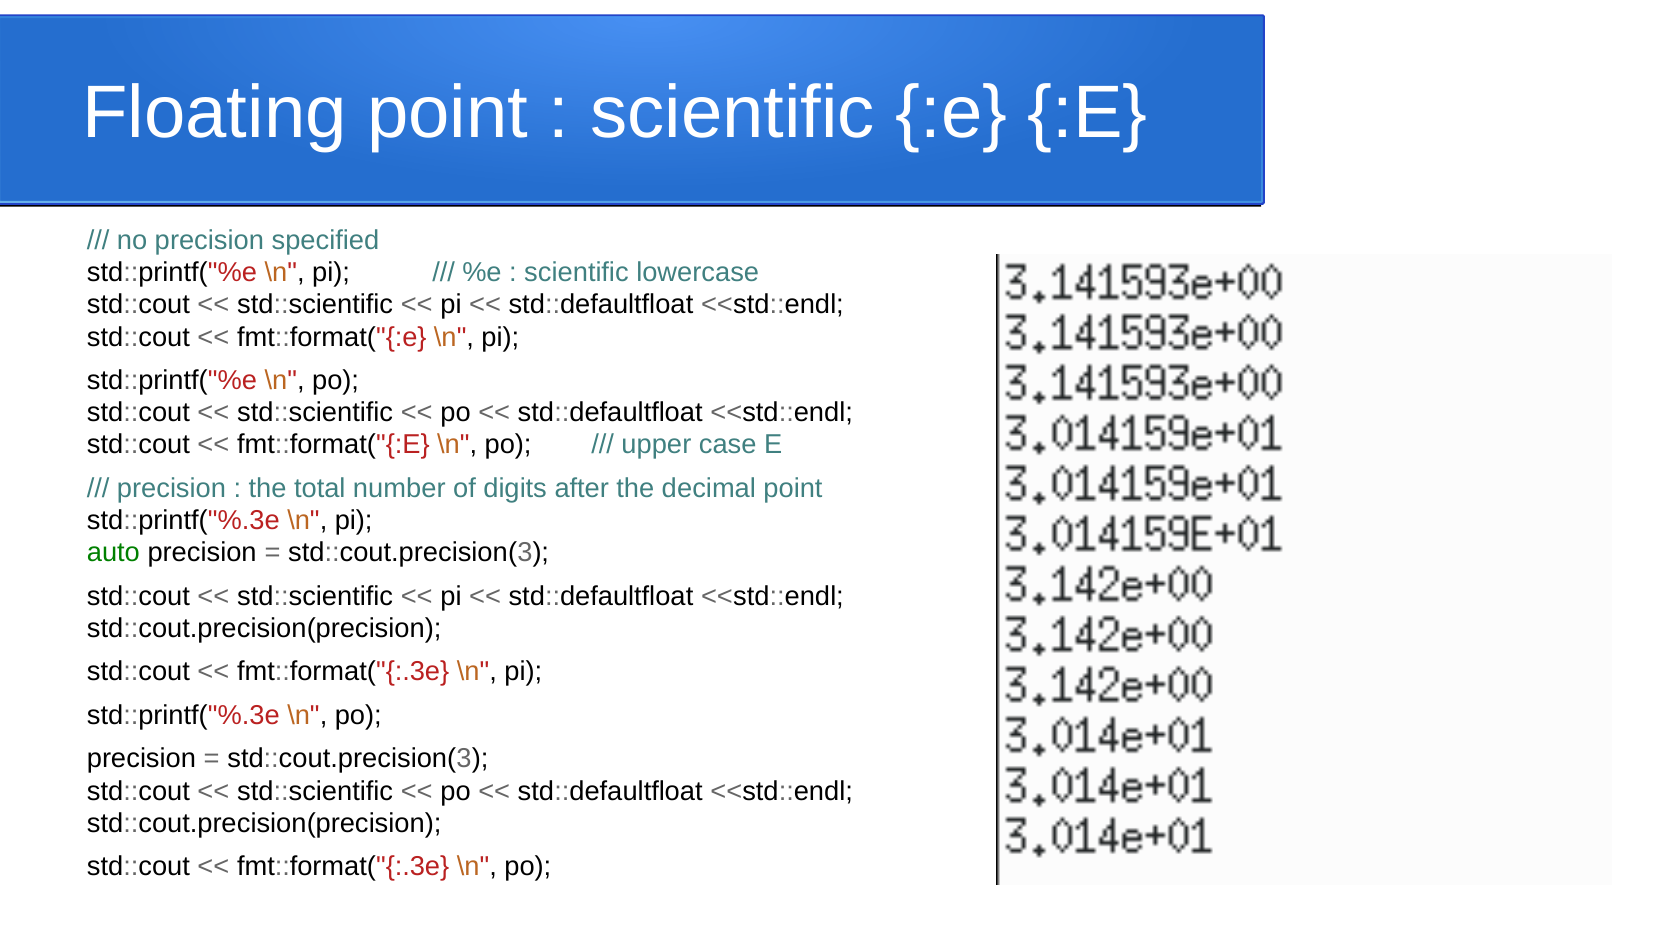

# Floating point : scientific {:e} {:E}
 /// no precision specified
 std::printf("%e \n", pi); /// %e : scientific lowercase
 std::cout << std::scientific << pi << std::defaultfloat <<std::endl;
 std::cout << fmt::format("{:e} \n", pi);
 std::printf("%e \n", po);
 std::cout << std::scientific << po << std::defaultfloat <<std::endl;
 std::cout << fmt::format("{:E} \n", po); /// upper case E
 /// precision : the total number of digits after the decimal point
 std::printf("%.3e \n", pi);
 auto precision = std::cout.precision(3);
 std::cout << std::scientific << pi << std::defaultfloat <<std::endl;
 std::cout.precision(precision);
 std::cout << fmt::format("{:.3e} \n", pi);
 std::printf("%.3e \n", po);
 precision = std::cout.precision(3);
 std::cout << std::scientific << po << std::defaultfloat <<std::endl;
 std::cout.precision(precision);
 std::cout << fmt::format("{:.3e} \n", po);